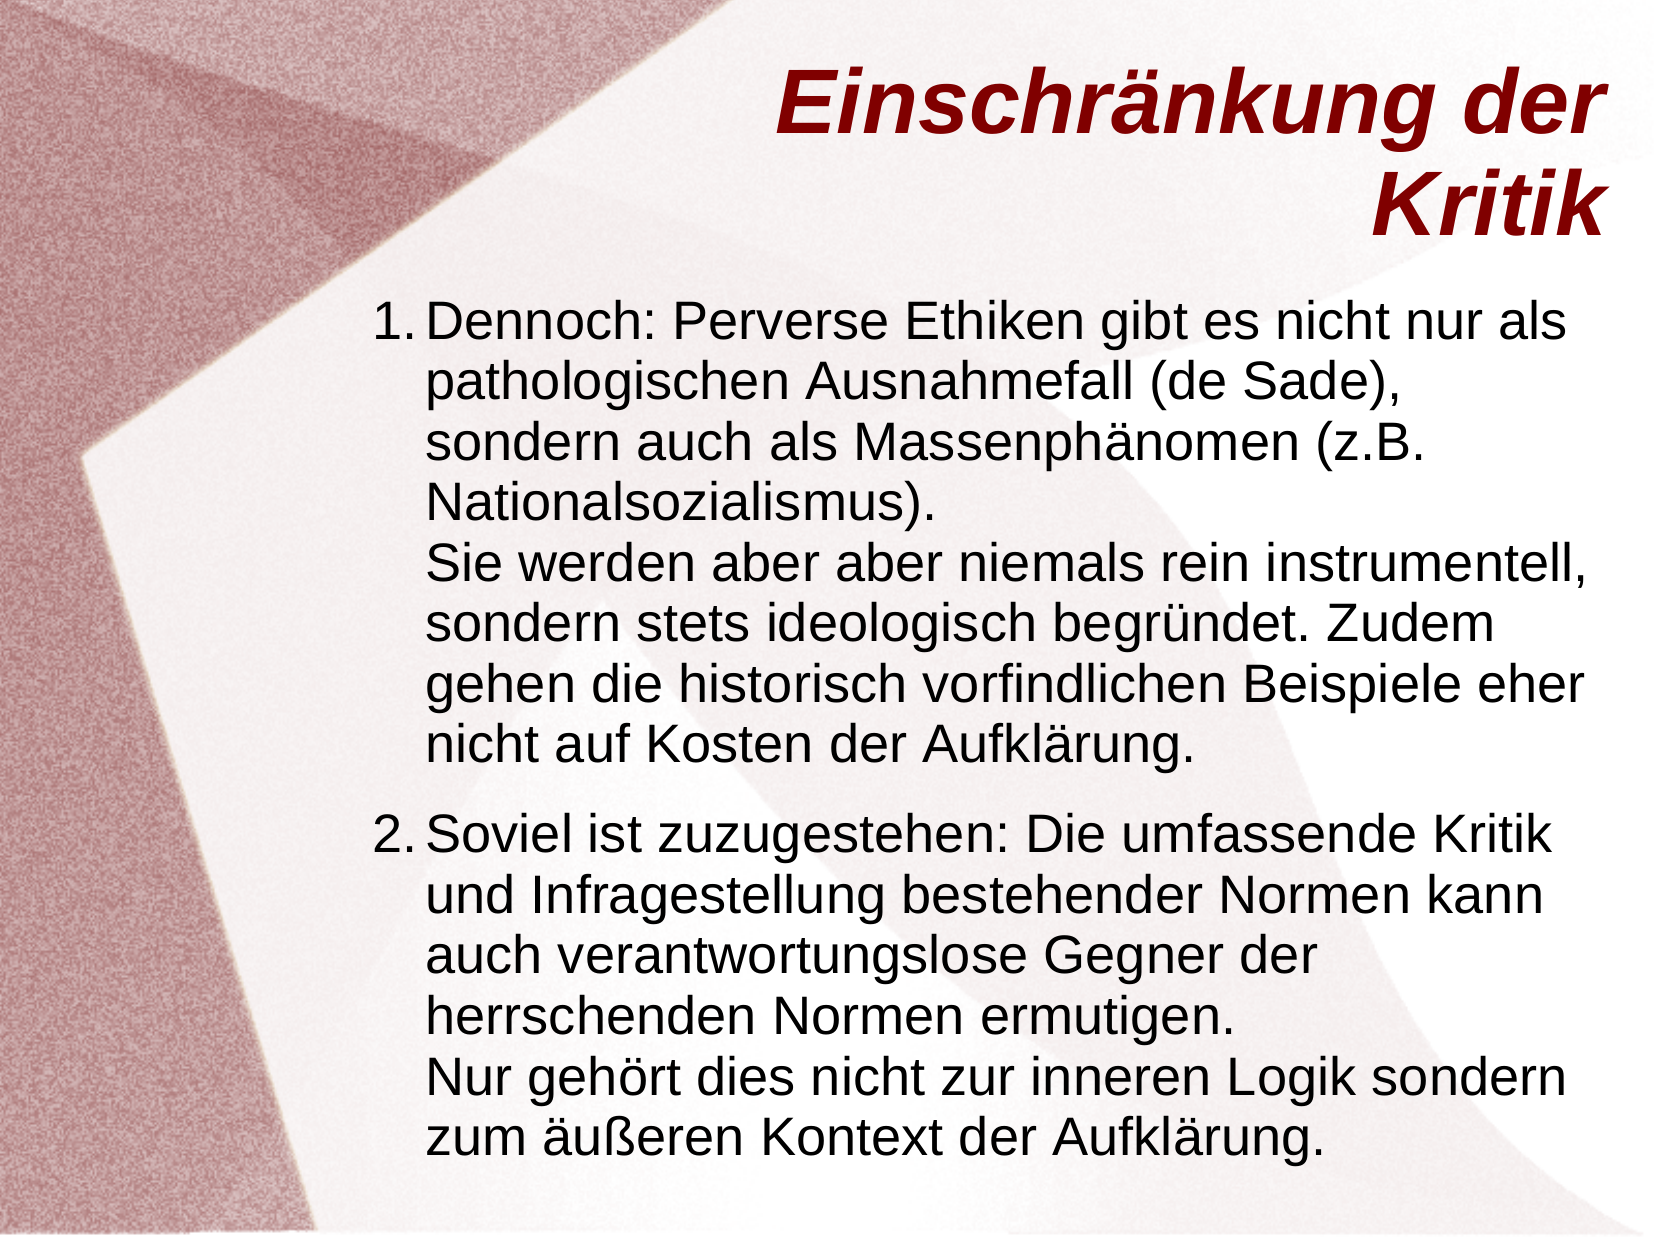

# Einschränkung der Kritik
Dennoch: Perverse Ethiken gibt es nicht nur als pathologischen Ausnahmefall (de Sade), sondern auch als Massenphänomen (z.B. Nationalsozialismus).
Sie werden aber aber niemals rein instrumentell, sondern stets ideologisch begründet. Zudem gehen die historisch vorfindlichen Beispiele eher nicht auf Kosten der Aufklärung.
Soviel ist zuzugestehen: Die umfassende Kritik und Infragestellung bestehender Normen kann auch verantwortungslose Gegner der herrschenden Normen ermutigen.
Nur gehört dies nicht zur inneren Logik sondern zum äußeren Kontext der Aufklärung.